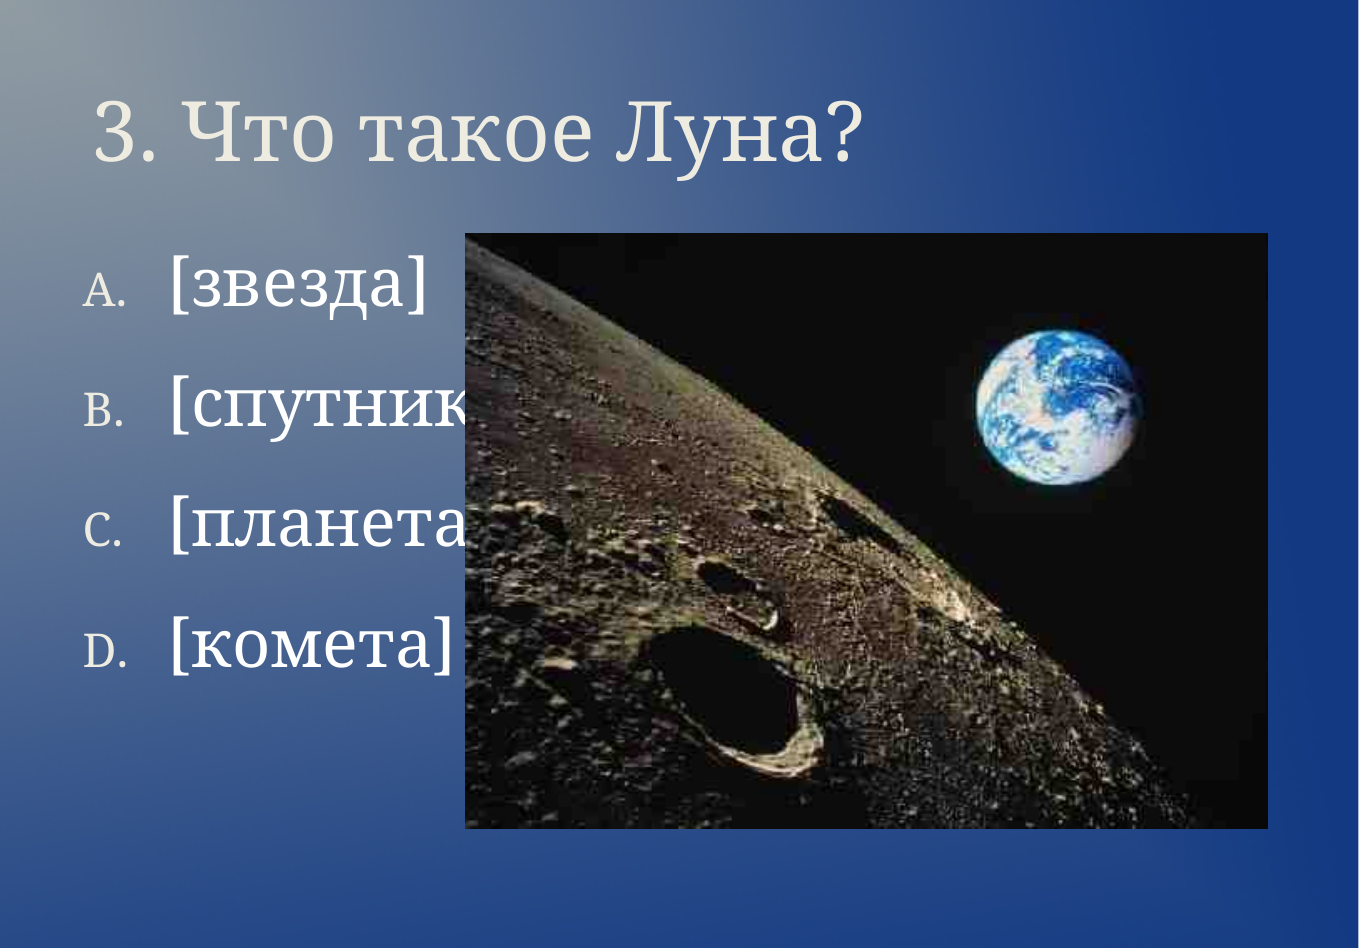

# 3. Что такое Луна?
[звезда]
[спутник]
[планета]
[комета]